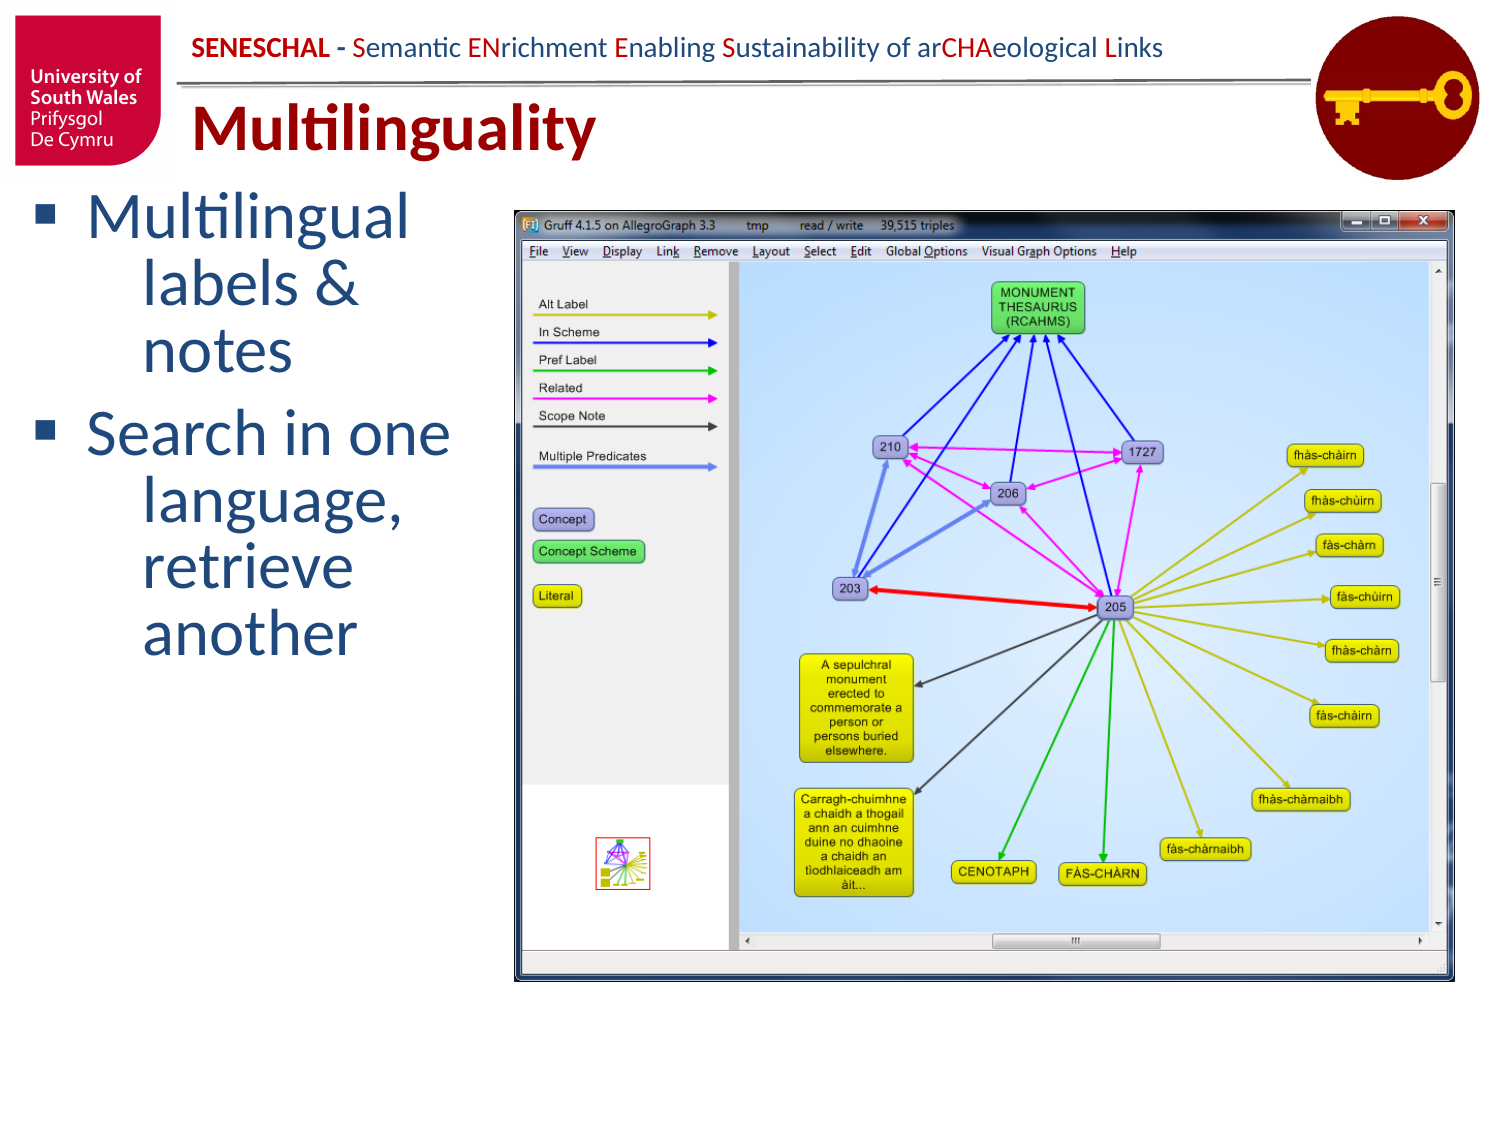

SENESCHAL - Semantic ENrichment Enabling Sustainability of arCHAeological Links
# Multilinguality
Multilingual labels & notes
Search in one language, retrieve another